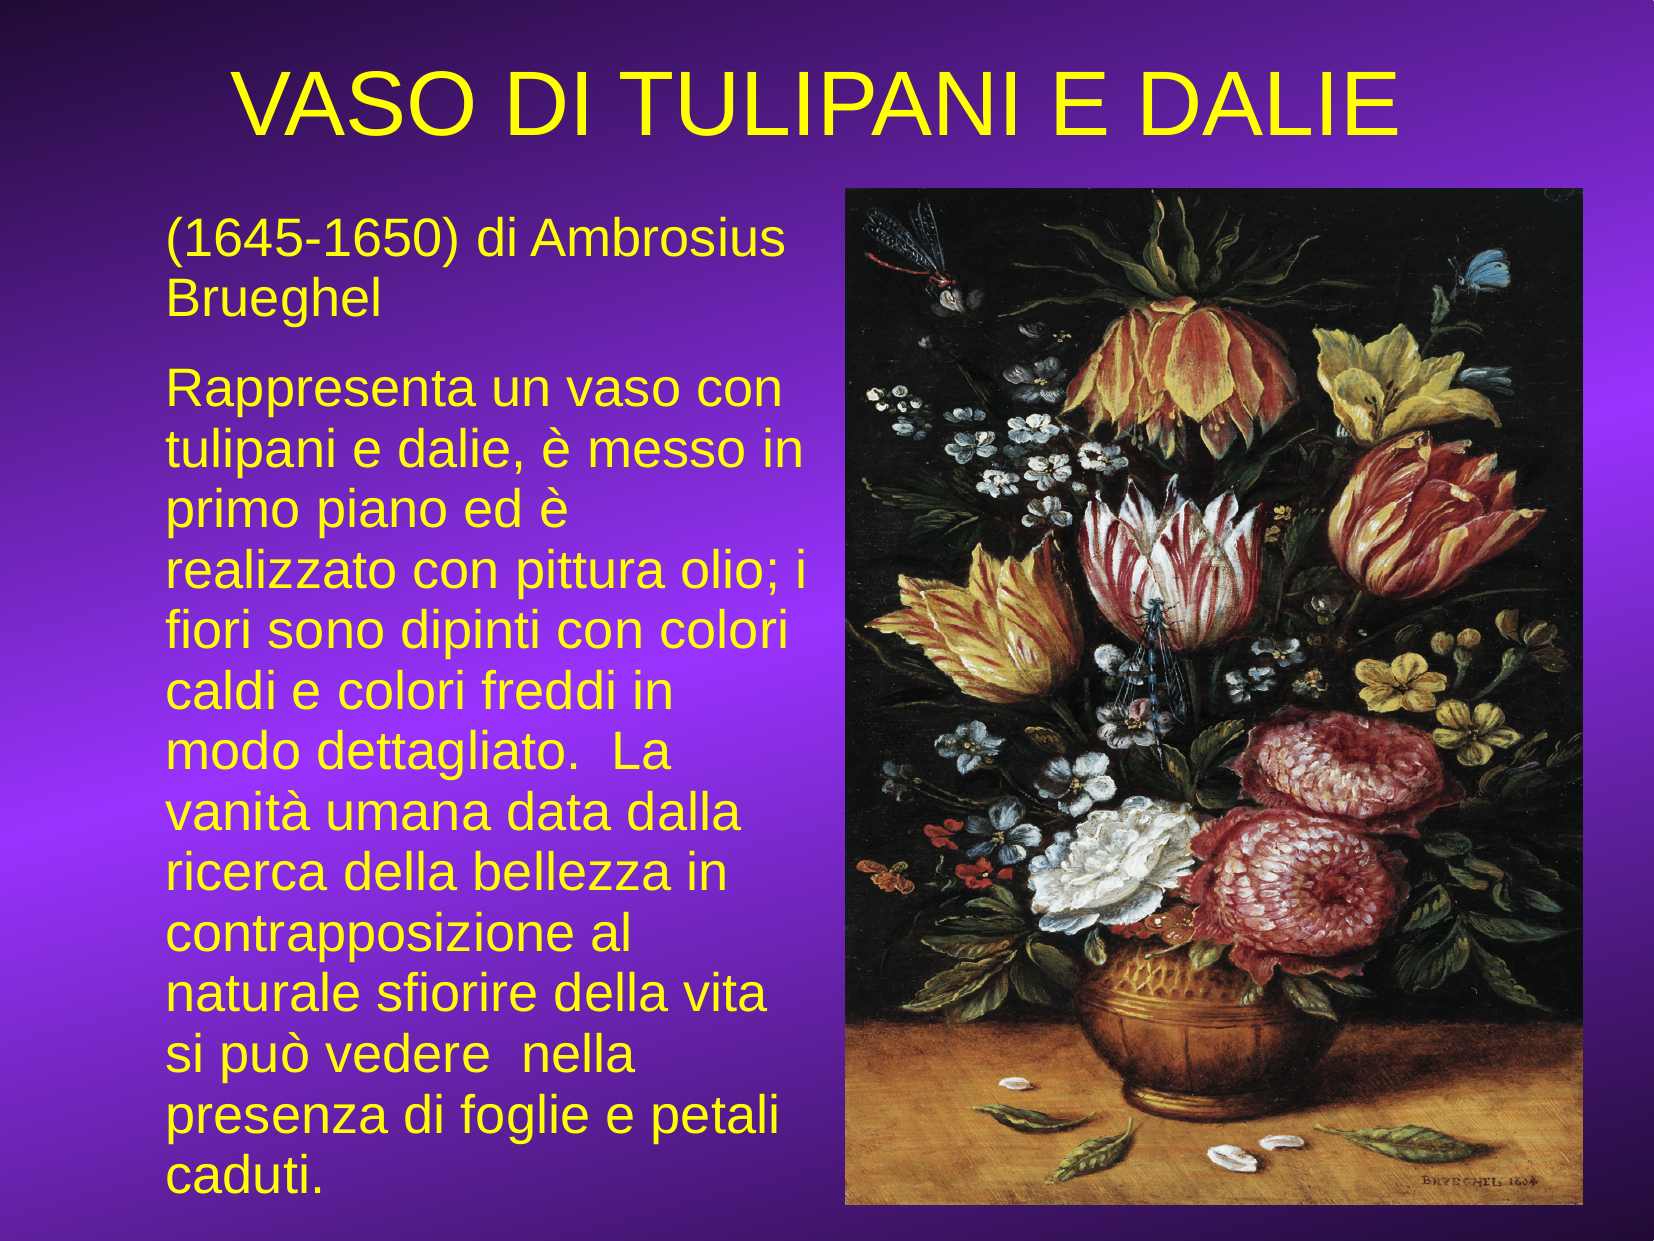

# VASO DI TULIPANI E DALIE
(1645-1650) di Ambrosius Brueghel
Rappresenta un vaso con tulipani e dalie, è messo in primo piano ed è realizzato con pittura olio; i fiori sono dipinti con colori caldi e colori freddi in modo dettagliato. La vanità umana data dalla ricerca della bellezza in contrapposizione al naturale sfiorire della vita si può vedere nella presenza di foglie e petali caduti.